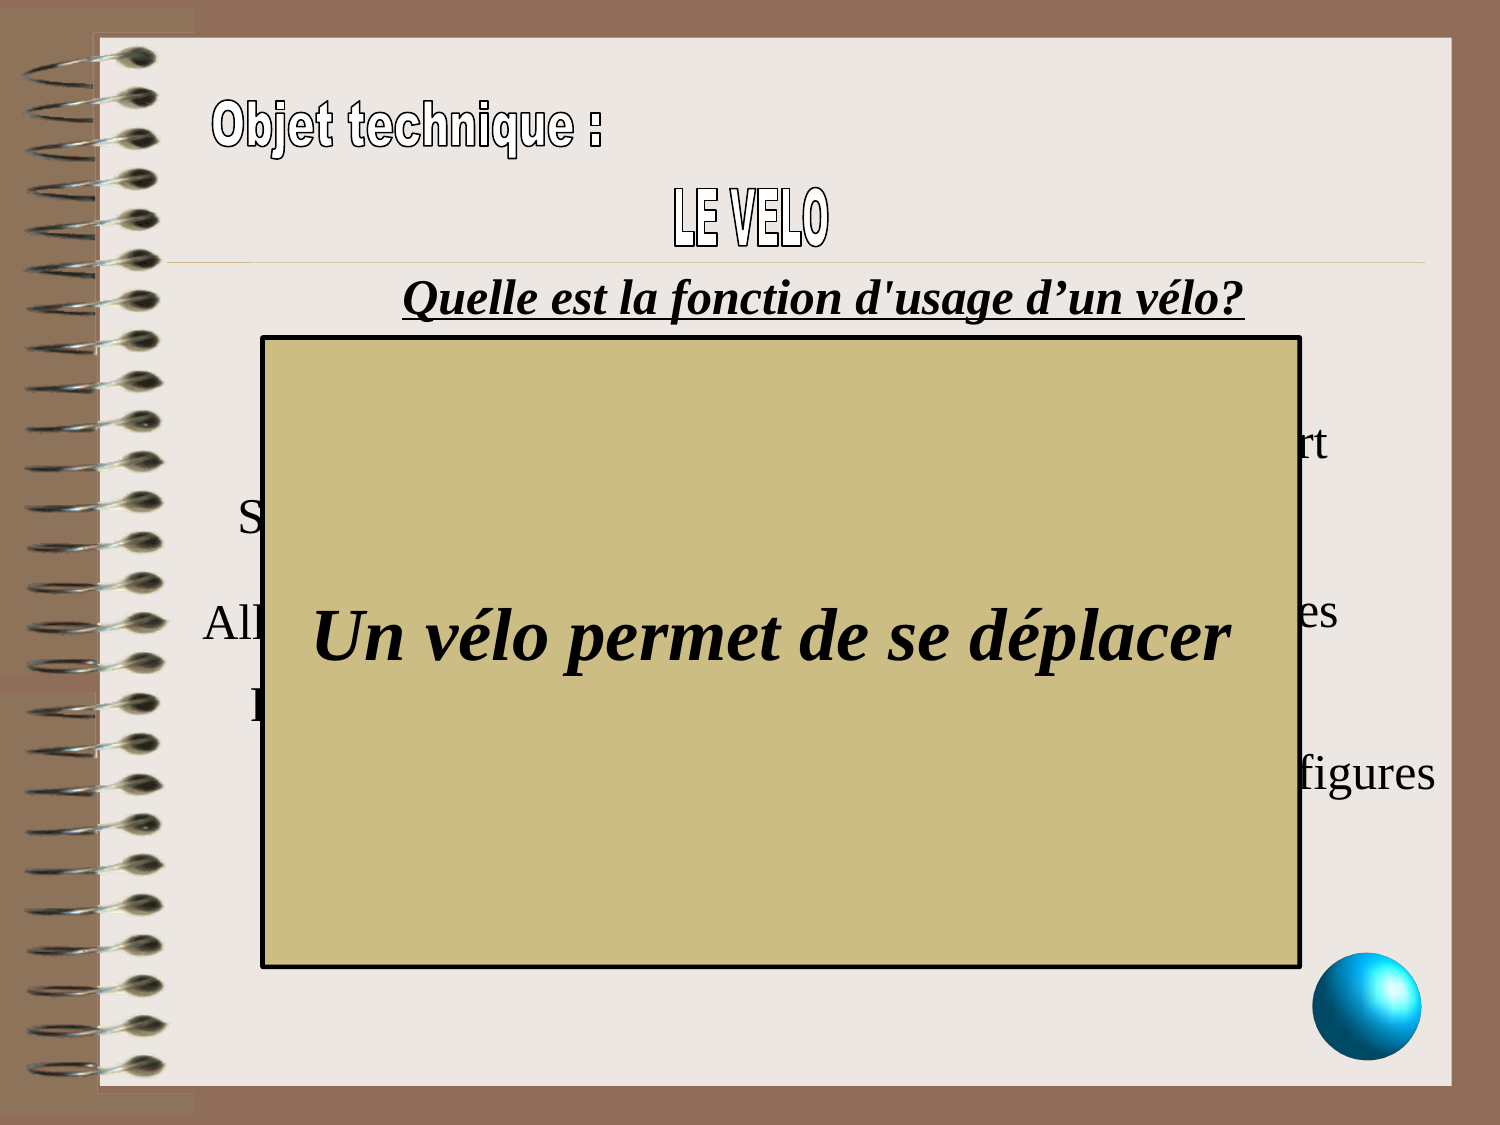

Quelle est la fonction d'usage d’un vélo?
Se muscler
Un vélo permet de se déplacer
Pédaler
Faire des cascades
Faire du sport
Se déplacer
S’amuser
Se balader
Aller chez les copains
Rigoler
Faire des promenades
Aller chercher le pain
Faire la course
Sauter les trottoirs
Faire des figures
Faire des dérapages